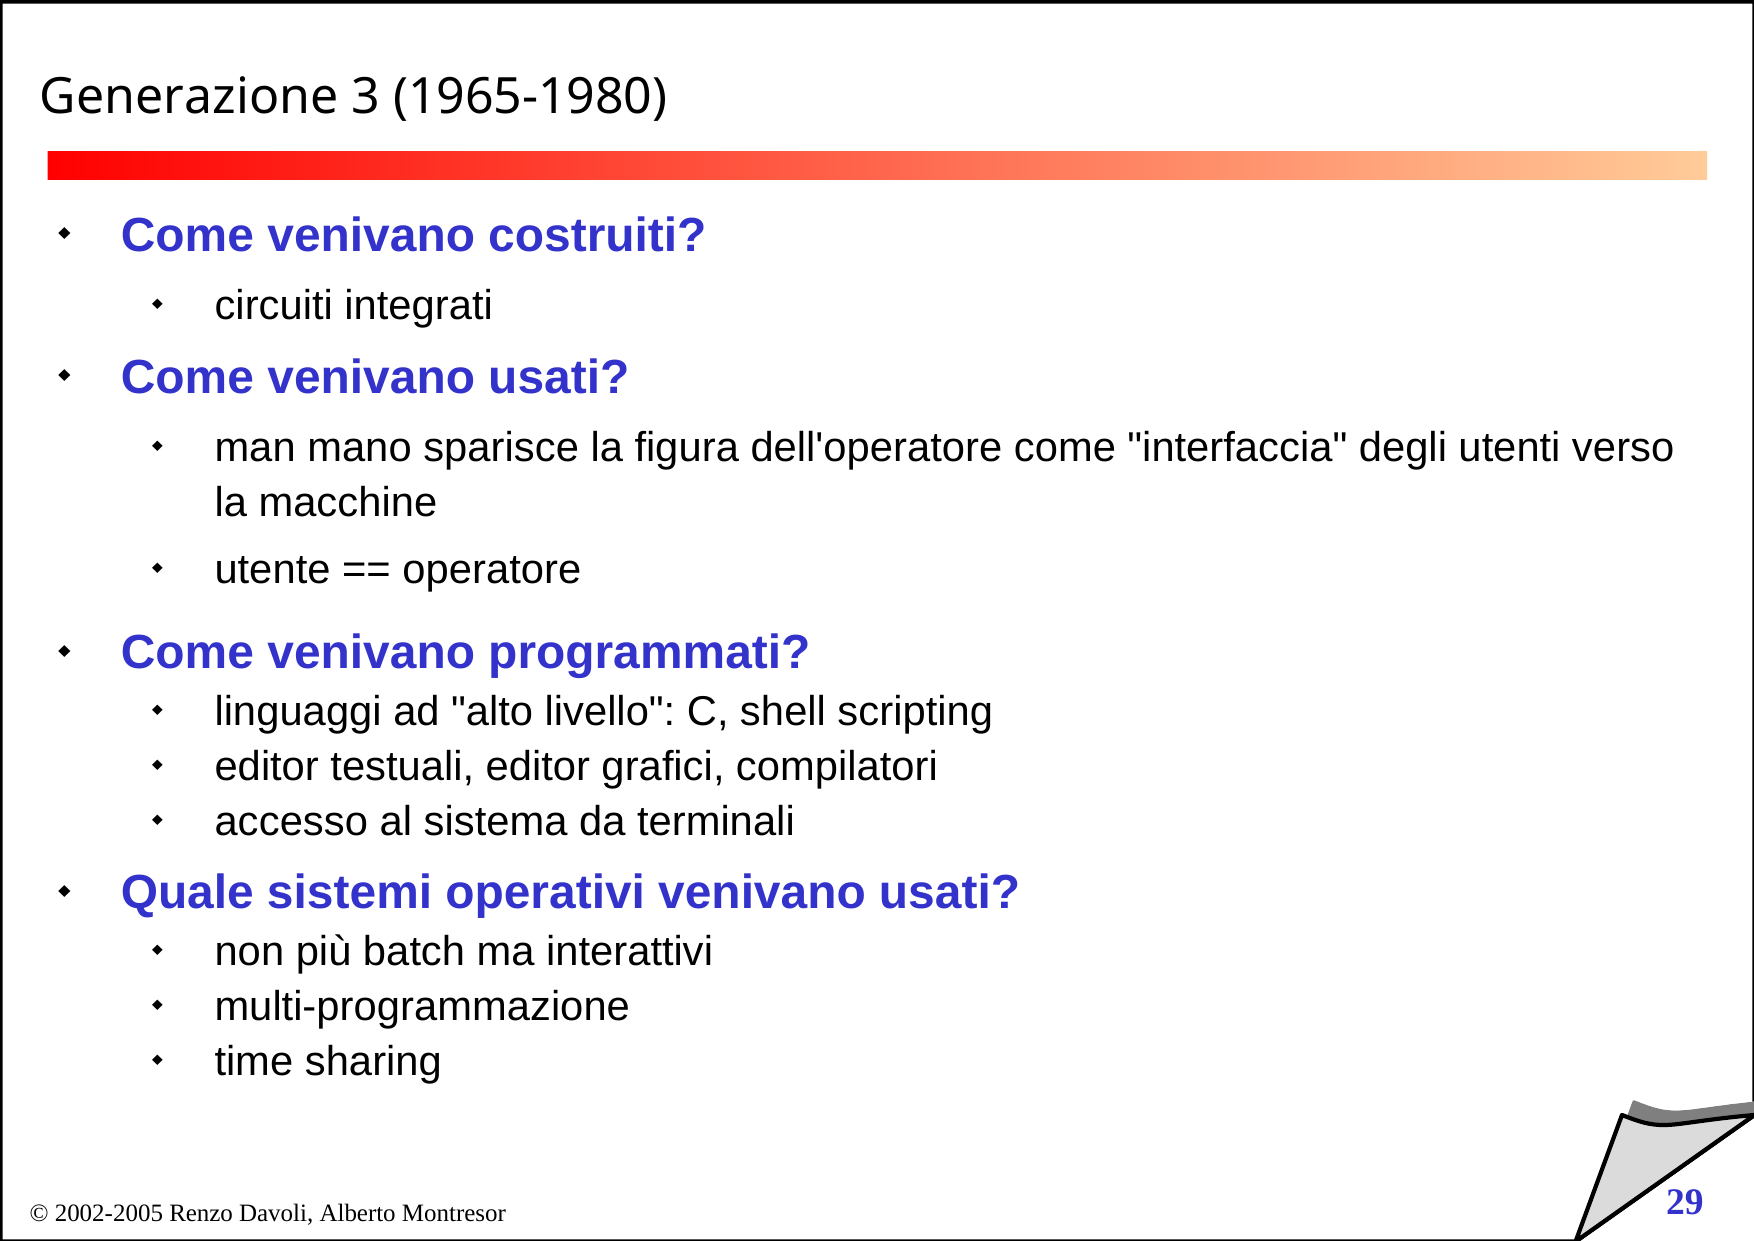

# Generazione 3 (1965-1980)
Come venivano costruiti?
circuiti integrati
Come venivano usati?
man mano sparisce la figura dell'operatore come "interfaccia" degli utenti verso la macchine
utente == operatore
Come venivano programmati?
linguaggi ad "alto livello": C, shell scripting
editor testuali, editor grafici, compilatori
accesso al sistema da terminali
Quale sistemi operativi venivano usati?
non più batch ma interattivi
multi-programmazione
time sharing